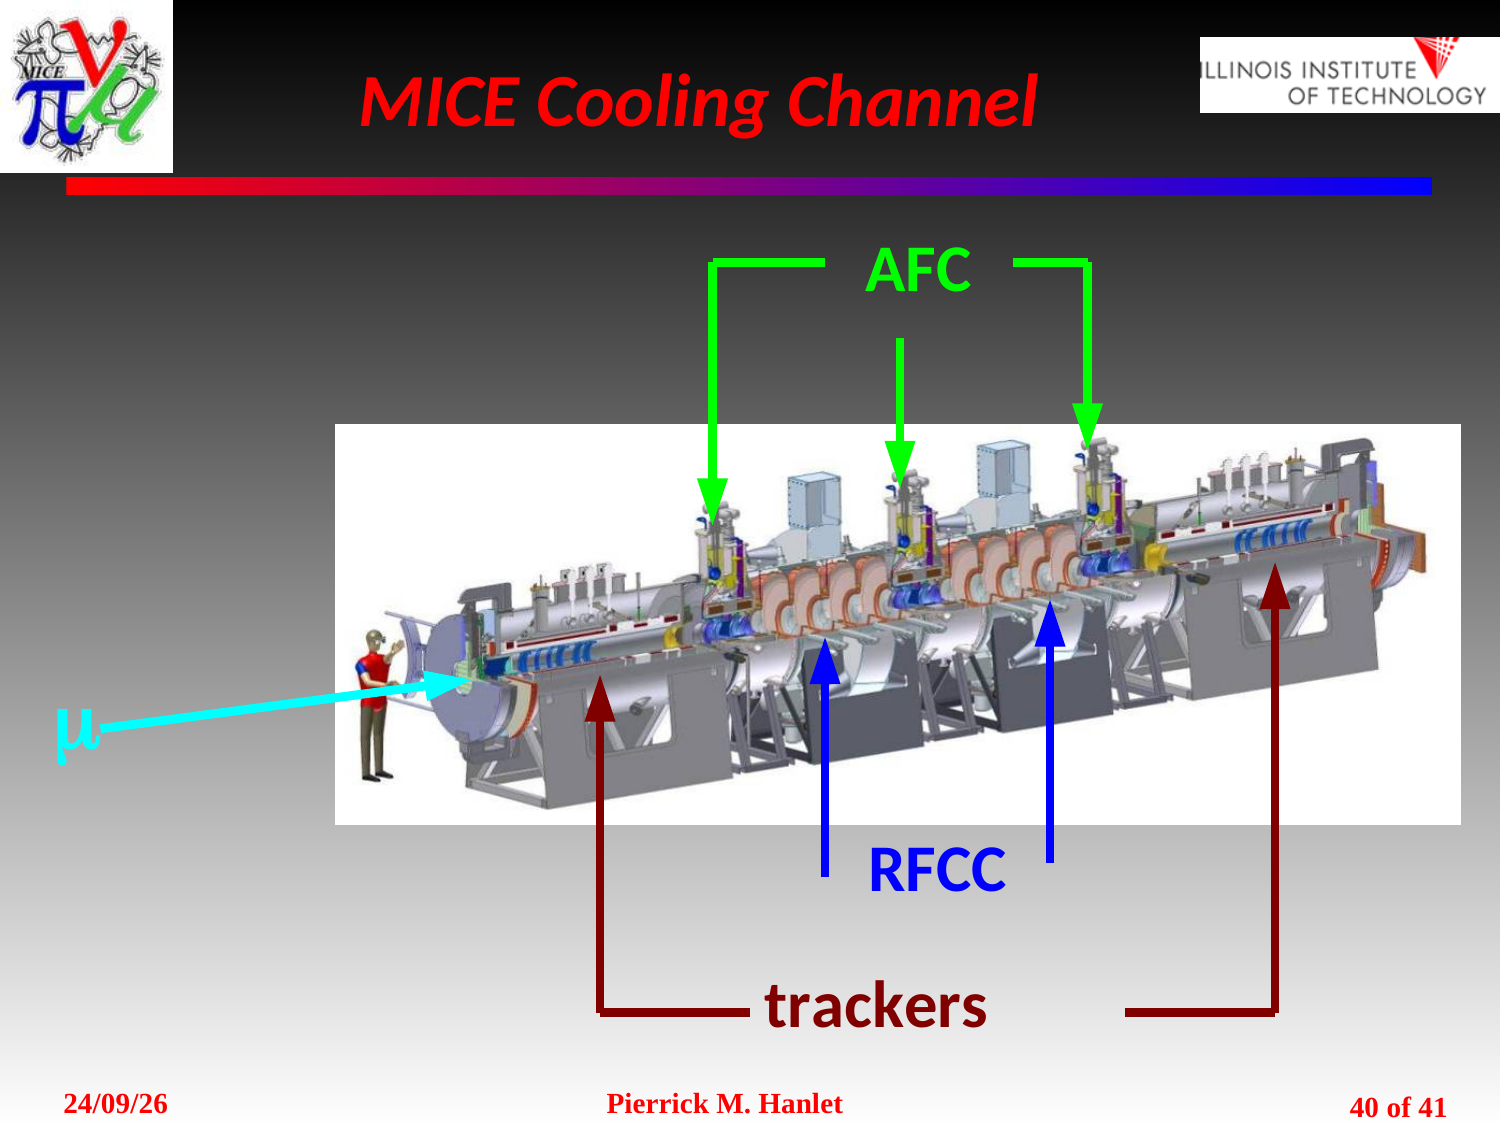

# MICE Cooling Channel
AFC
m
RFCC
trackers
40
Pierrick Hanlet